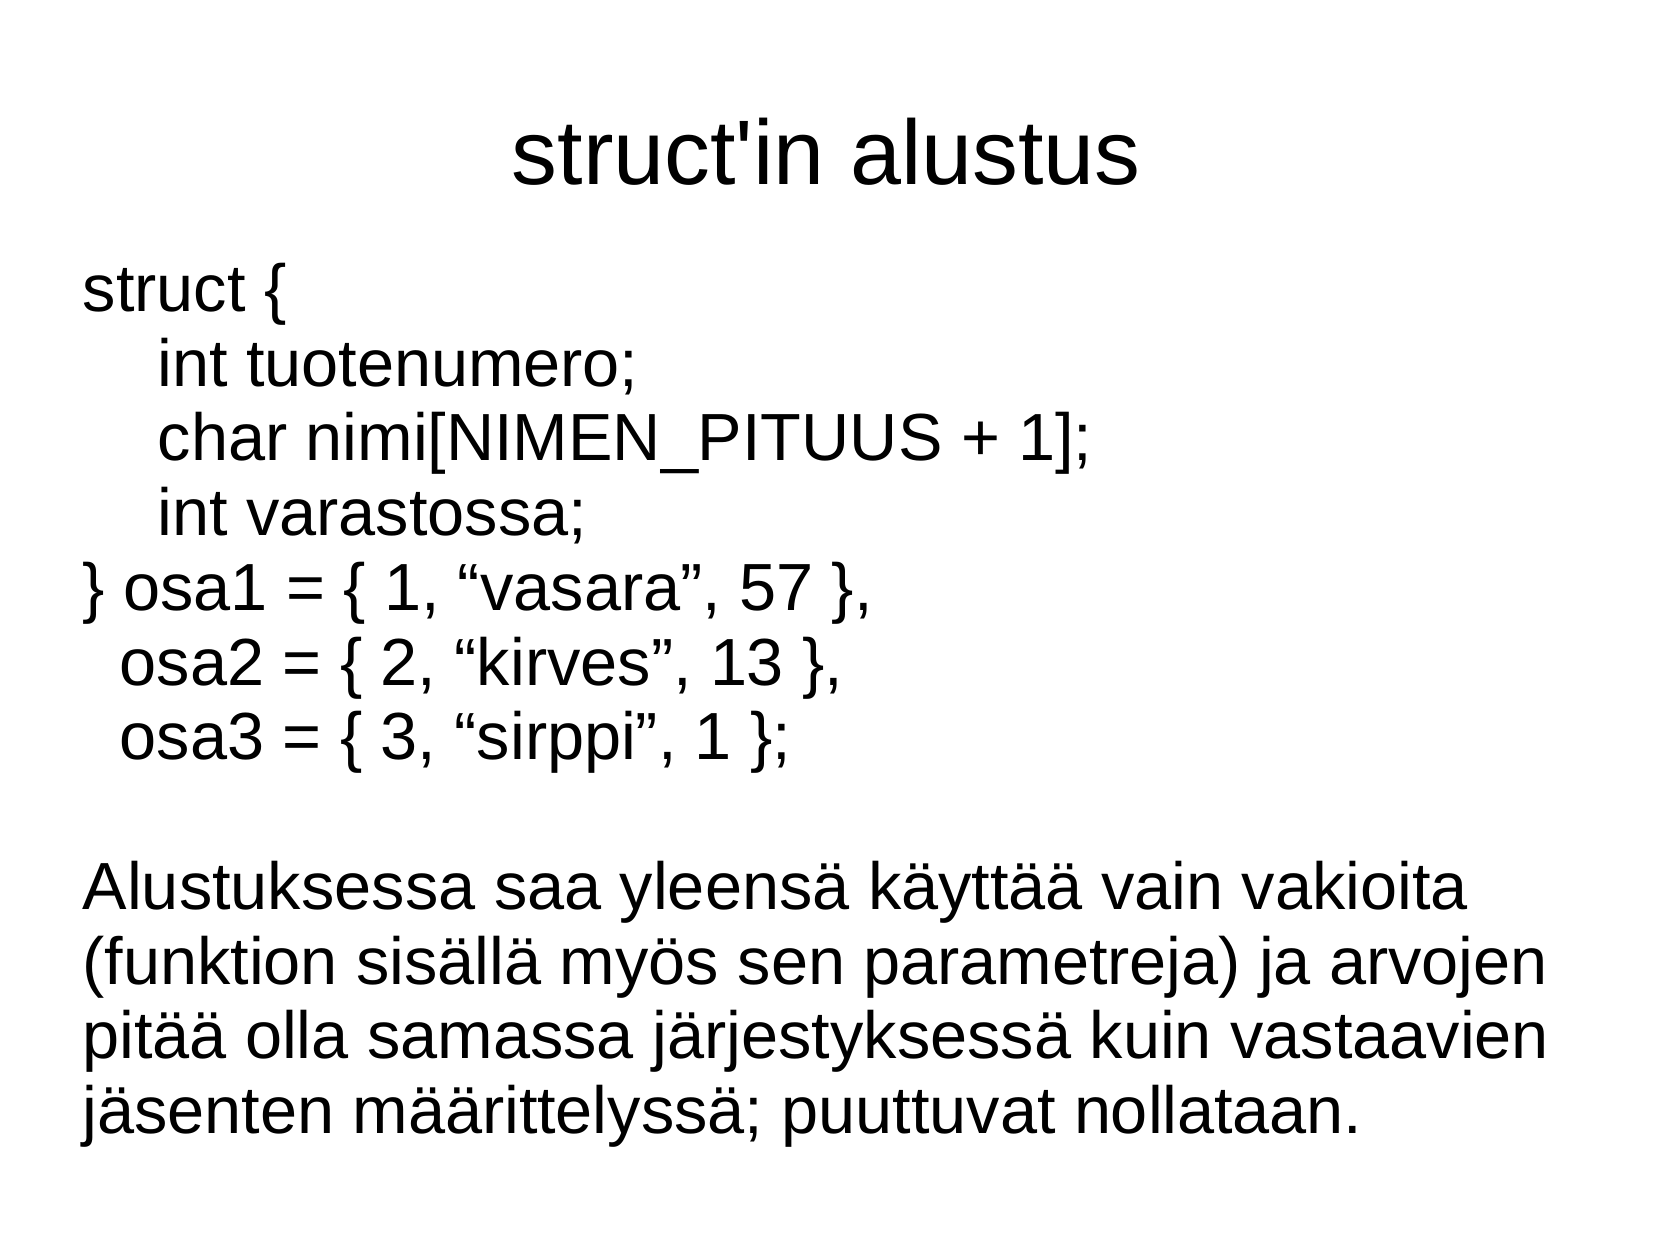

# struct'in alustus
struct {
	int tuotenumero;
	char nimi[NIMEN_PITUUS + 1];
	int varastossa;
} osa1 = { 1, “vasara”, 57 },
 osa2 = { 2, “kirves”, 13 },
 osa3 = { 3, “sirppi”, 1 };
Alustuksessa saa yleensä käyttää vain vakioita (funktion sisällä myös sen parametreja) ja arvojen pitää olla samassa järjestyksessä kuin vastaavien jäsenten määrittelyssä; puuttuvat nollataan.